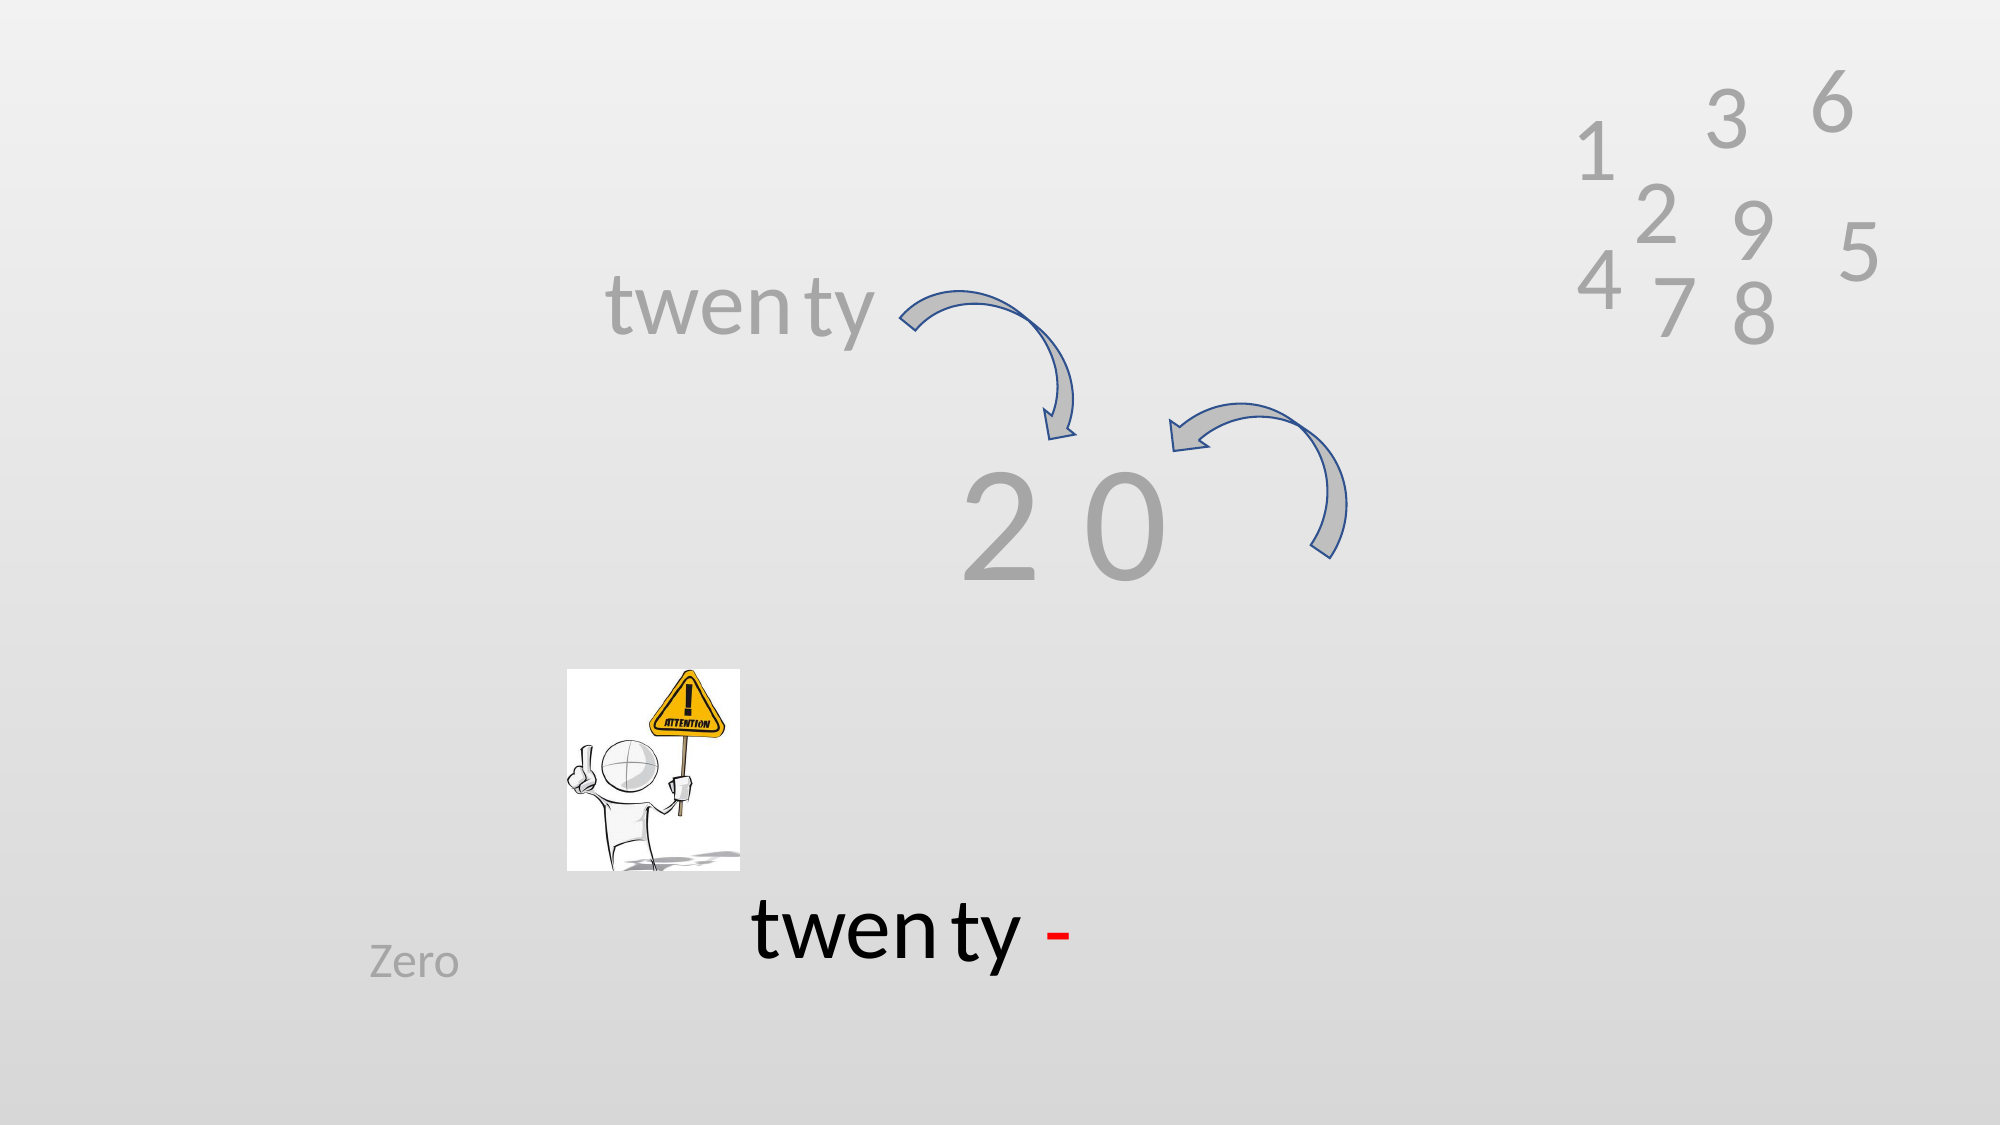

6
3
1
2
9
5
4
twen
ty
7
8
2
0
twen
ty
-
Zero